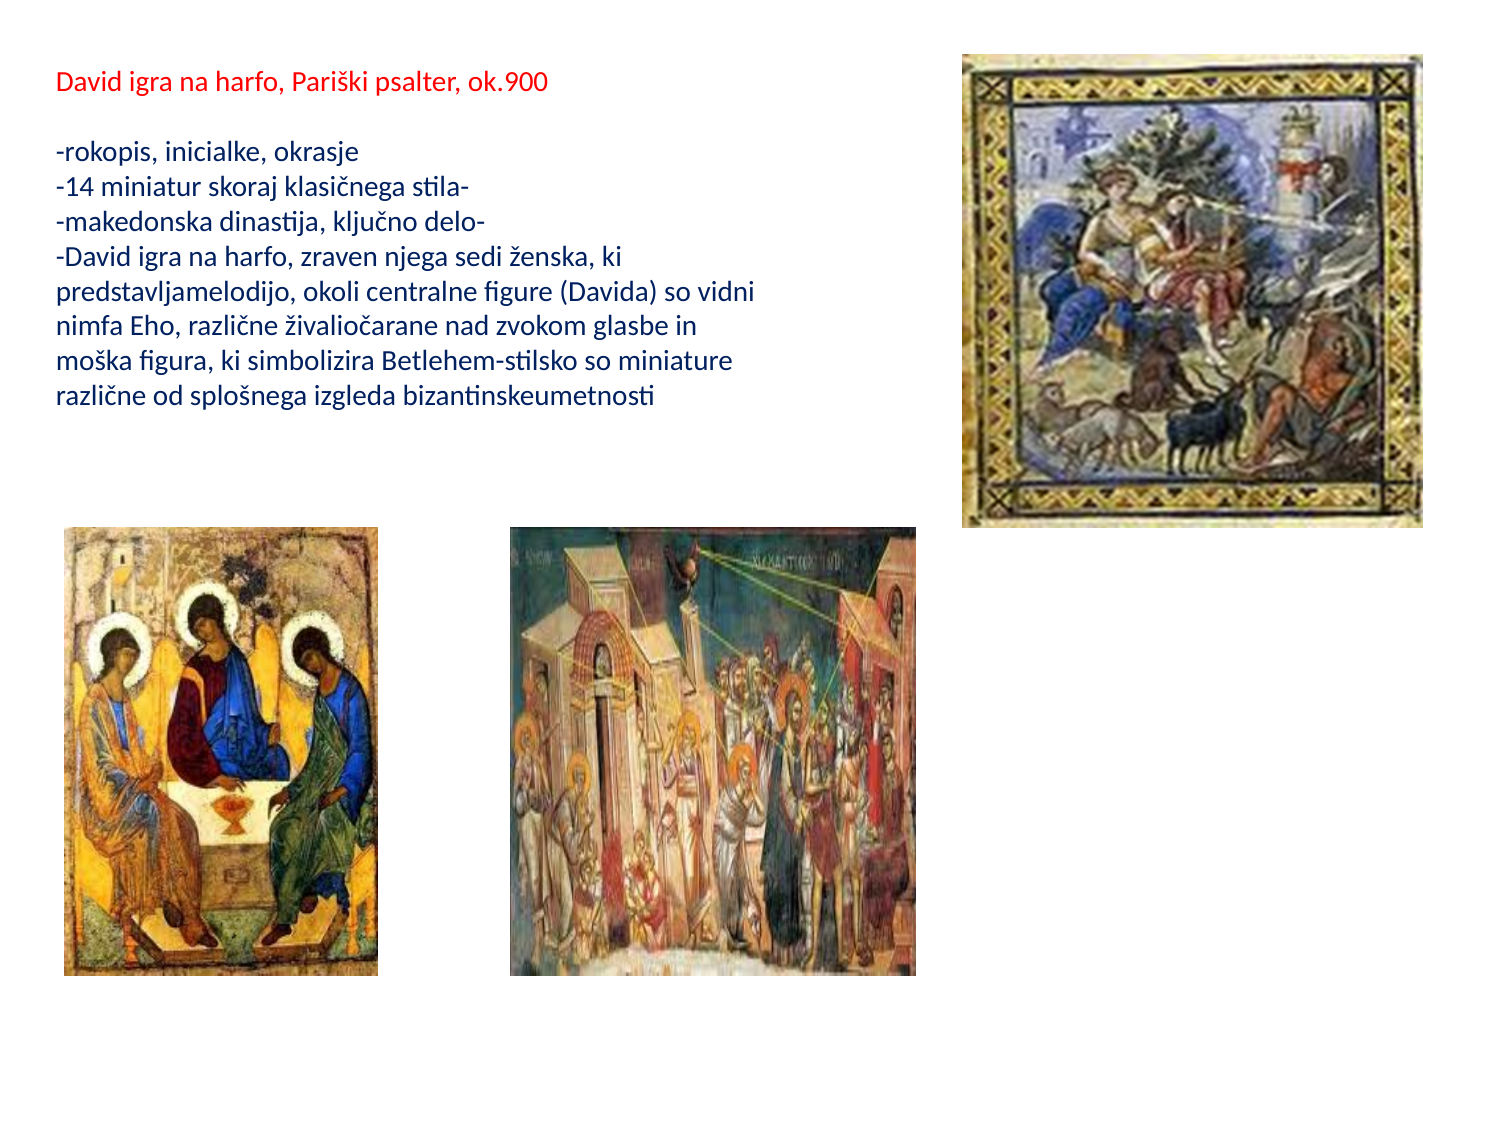

David igra na harfo, Pariški psalter, ok.900
-rokopis, inicialke, okrasje
-14 miniatur skoraj klasičnega stila-
-makedonska dinastija, ključno delo-
-David igra na harfo, zraven njega sedi ženska, ki predstavljamelodijo, okoli centralne figure (Davida) so vidni nimfa Eho, različne živaliočarane nad zvokom glasbe in moška figura, ki simbolizira Betlehem-stilsko so miniature različne od splošnega izgleda bizantinskeumetnosti